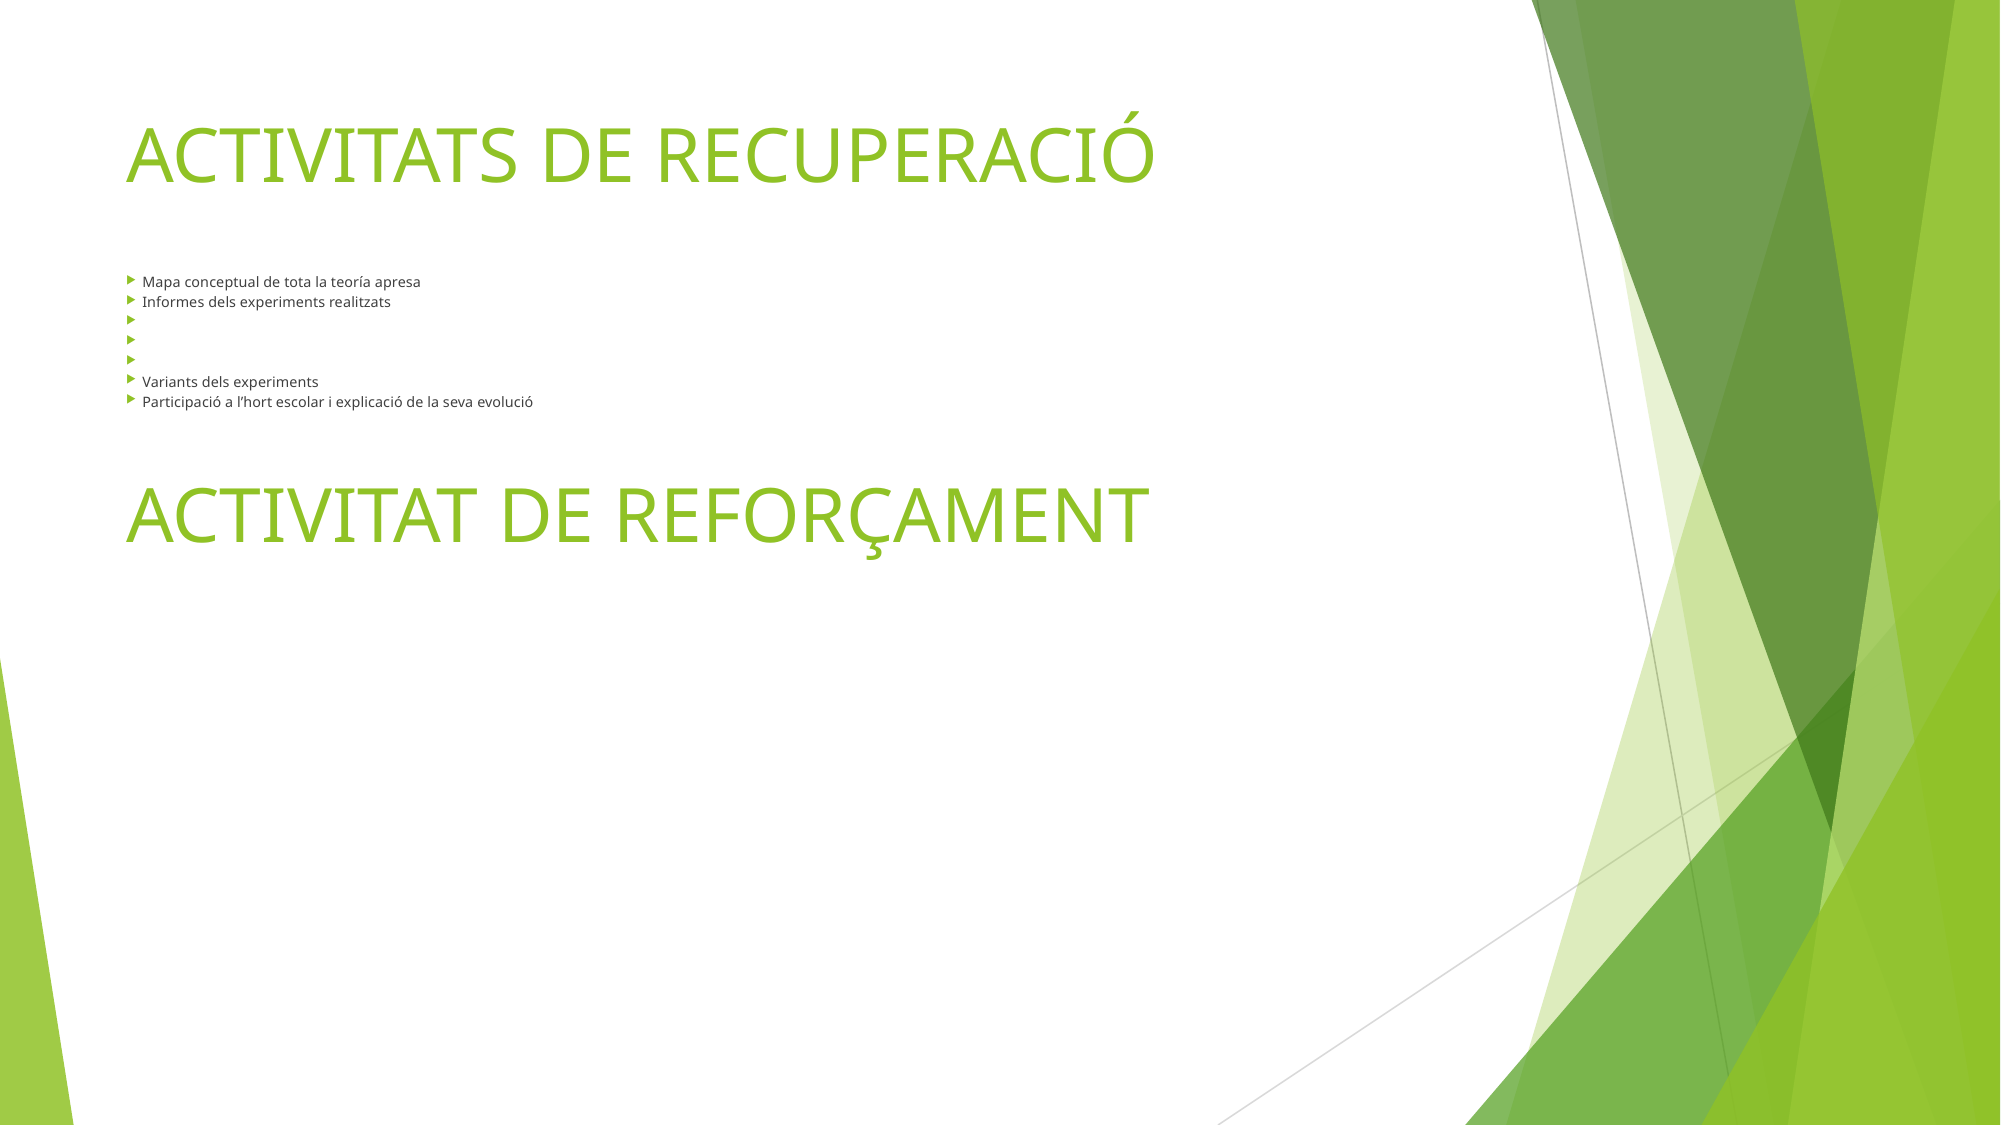

# ACTIVITATS DE RECUPERACIÓ ACTIVITAT DE REFORÇAMENT
Mapa conceptual de tota la teoría apresa
Informes dels experiments realitzats
Variants dels experiments
Participació a l’hort escolar i explicació de la seva evolució